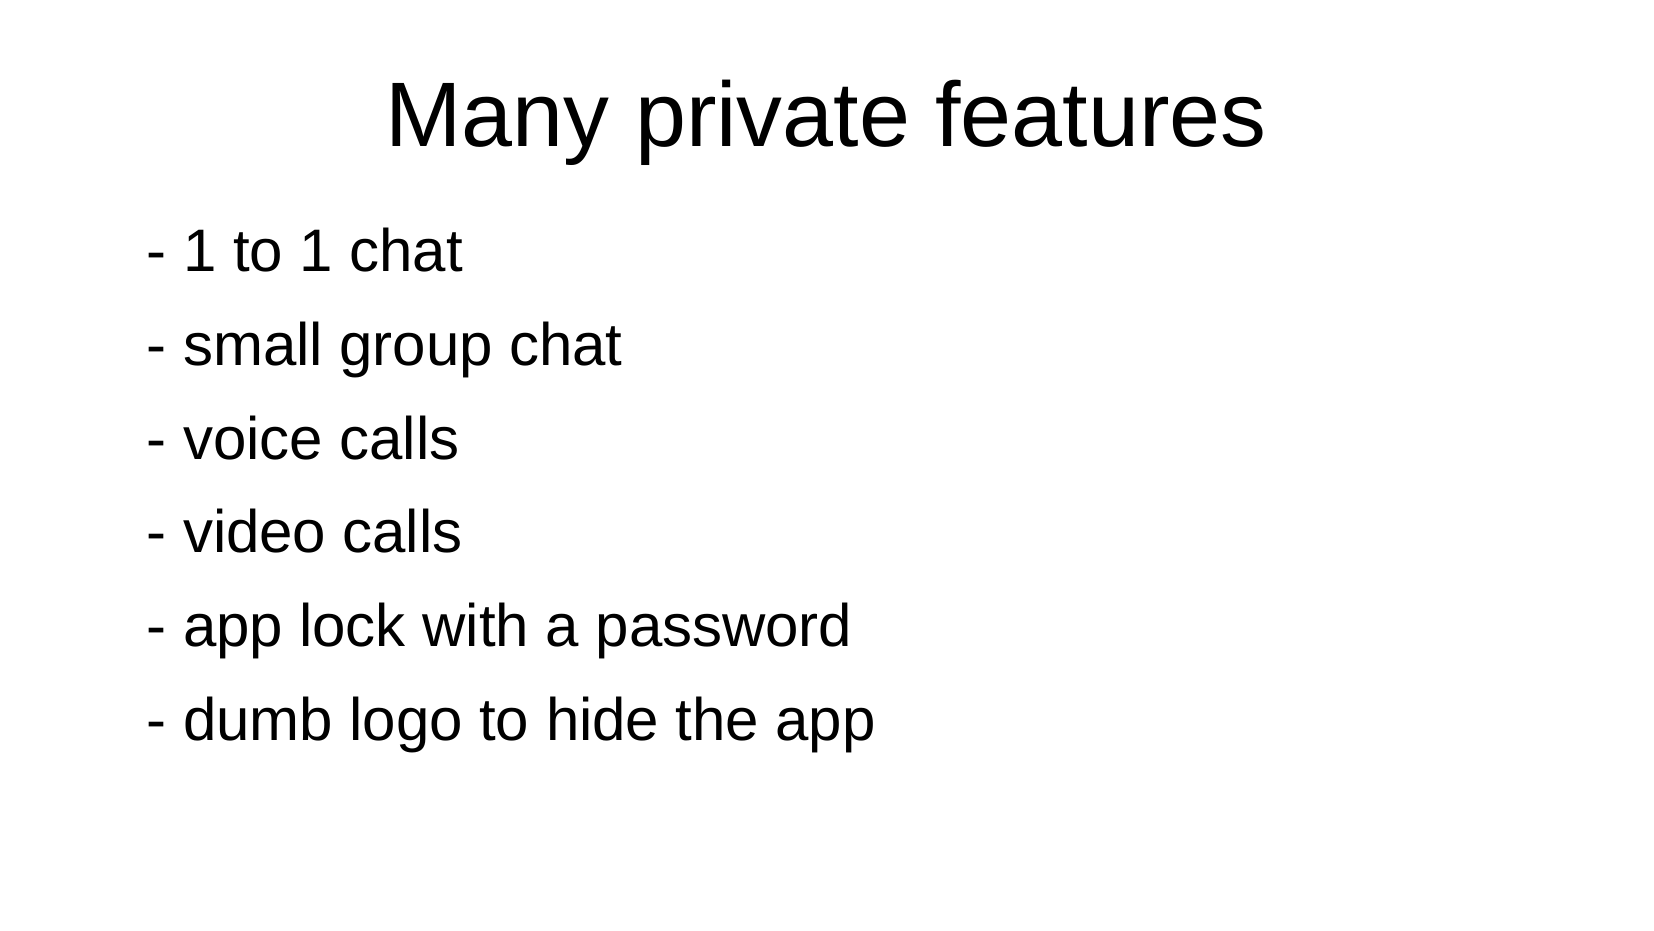

# Many private features
- 1 to 1 chat
- small group chat
- voice calls
- video calls
- app lock with a password
- dumb logo to hide the app